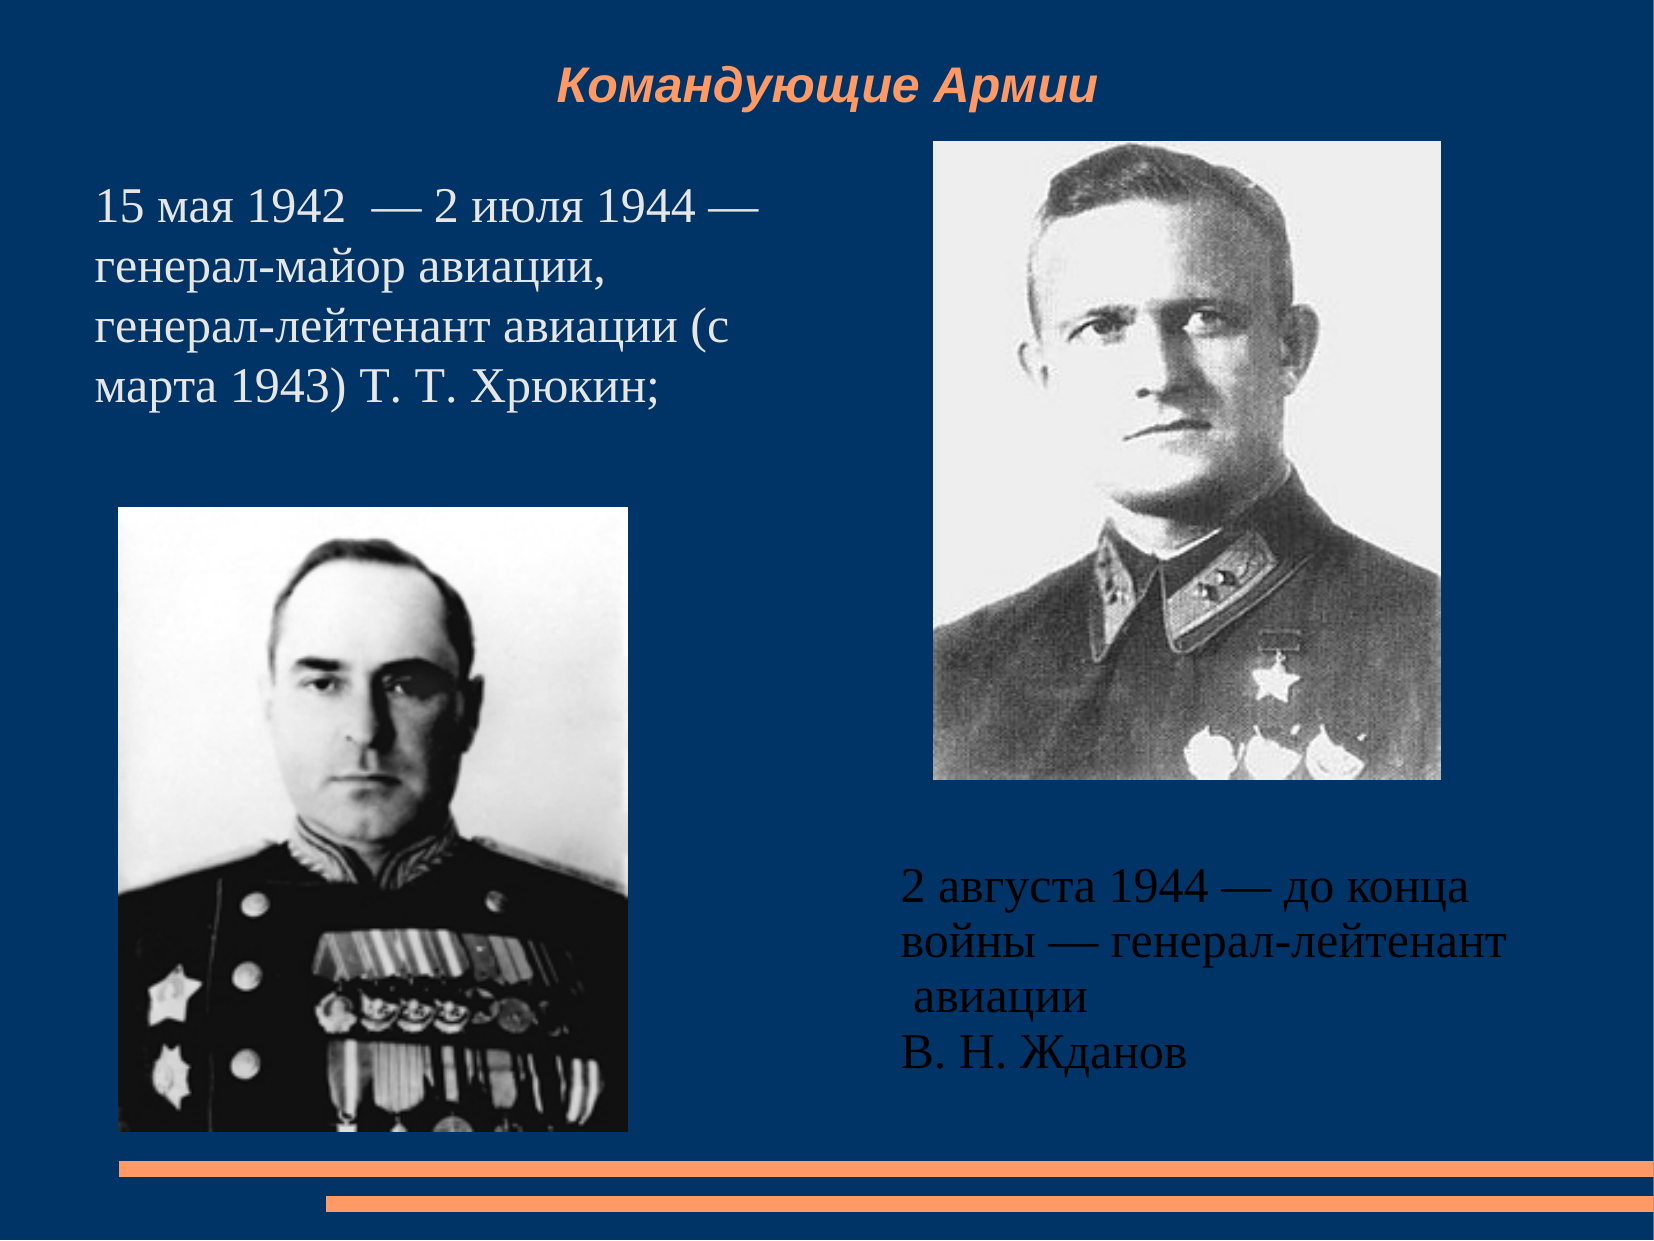

# Командующие Армии
15 мая 1942 — 2 июля 1944 — генерал-майор авиации, генерал-лейтенант авиации (с марта 1943) Т. Т. Хрюкин;
2 августа 1944 — до конца
войны — генерал-лейтенант
 авиации
В. Н. Жданов